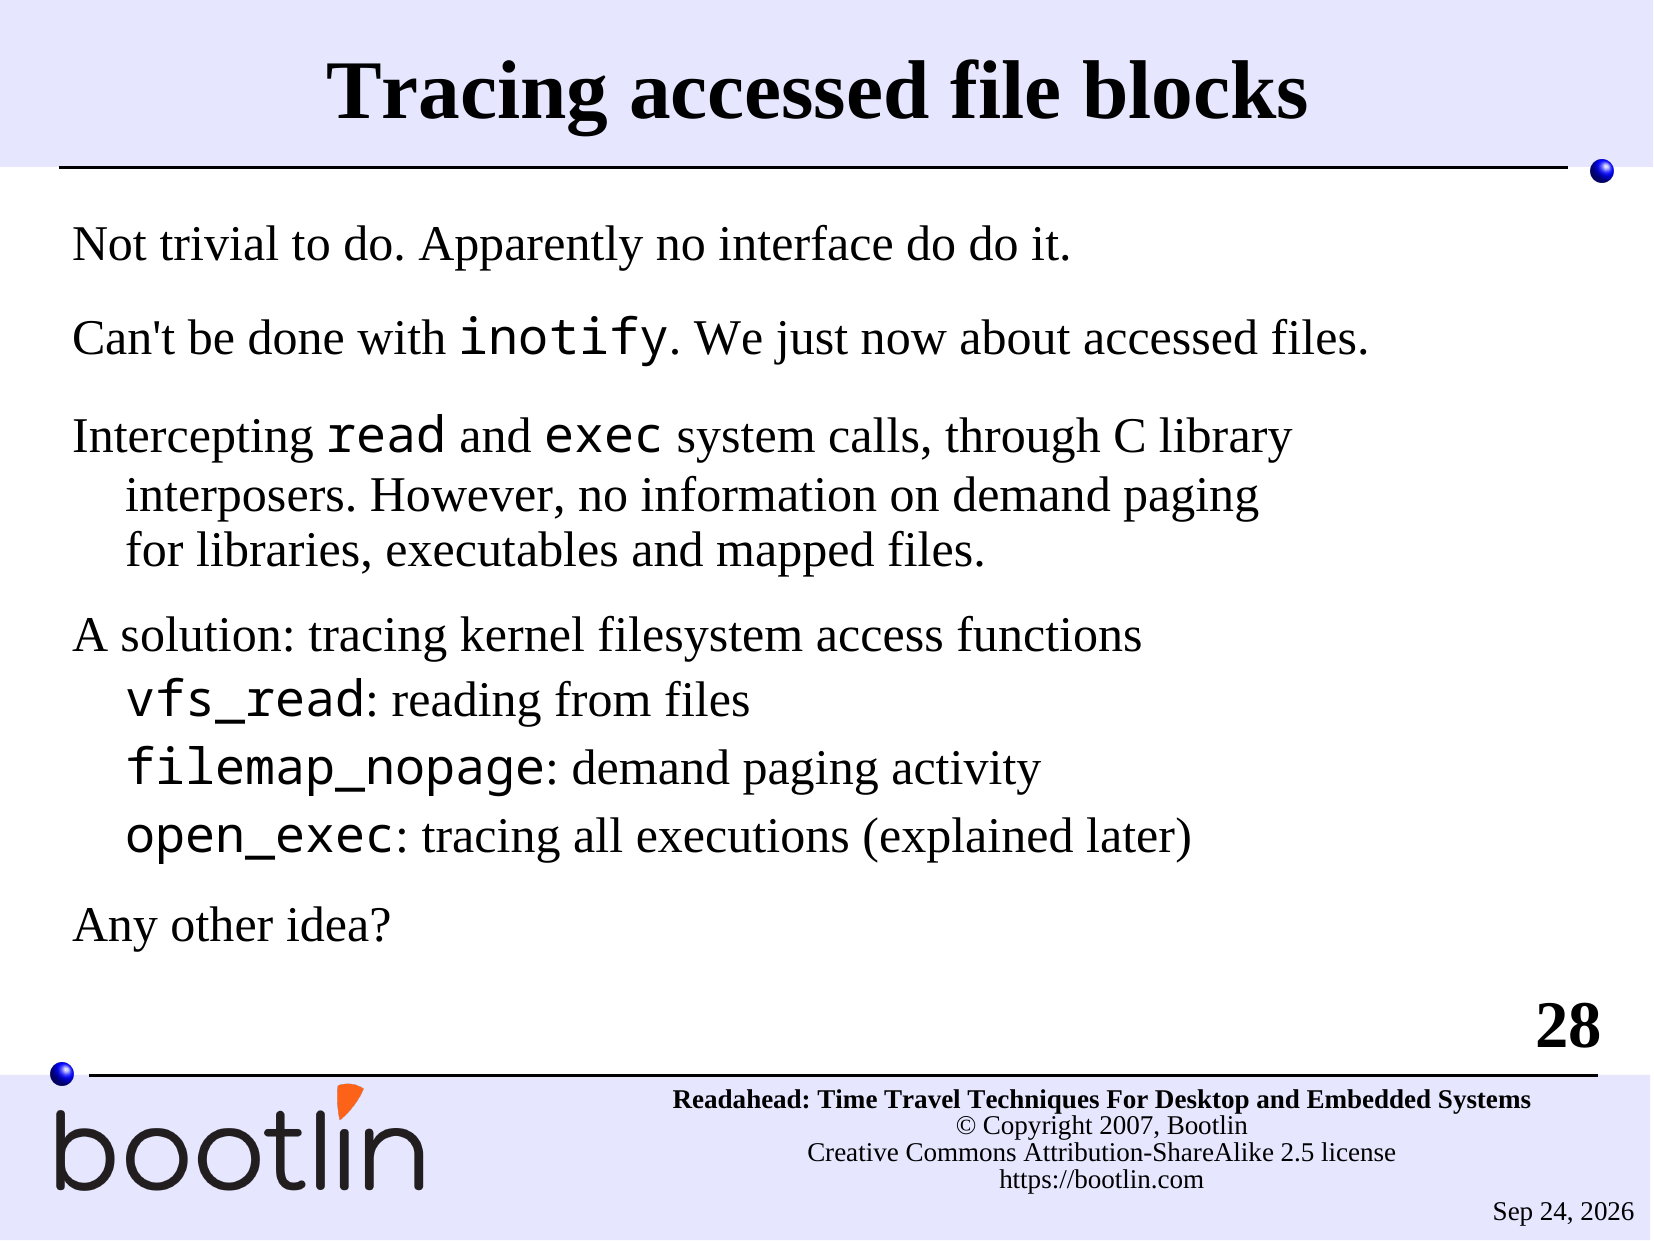

# Tracing accessed file blocks
Not trivial to do. Apparently no interface do do it.
Can't be done with inotify. We just now about accessed files.
Intercepting read and exec system calls, through C library
interposers. However, no information on demand paging
for libraries, executables and mapped files.
A solution: tracing kernel filesystem access functions
vfs_read: reading from files
filemap_nopage: demand paging activity
open_exec: tracing all executions (explained later)
Any other idea?